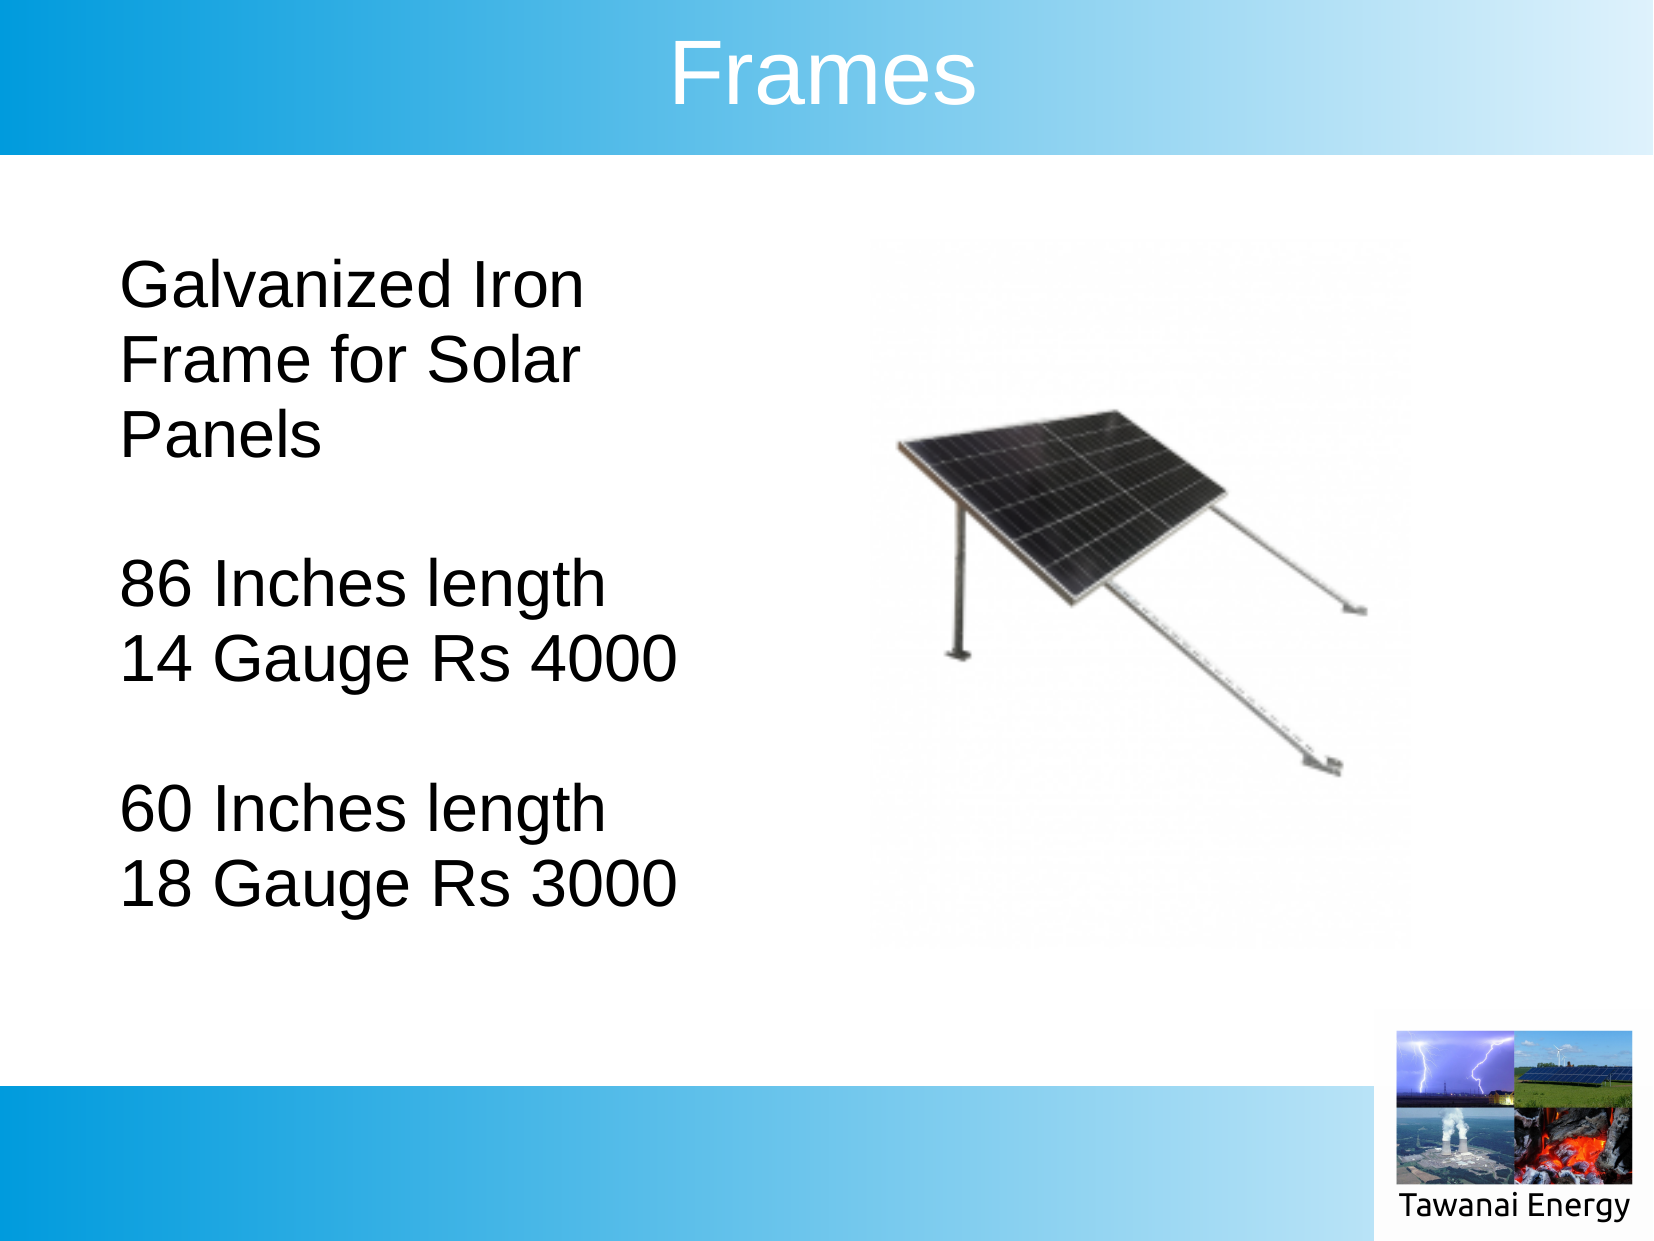

# Frames
Galvanized Iron Frame for Solar Panels
86 Inches length
14 Gauge Rs 4000
60 Inches length
18 Gauge Rs 3000